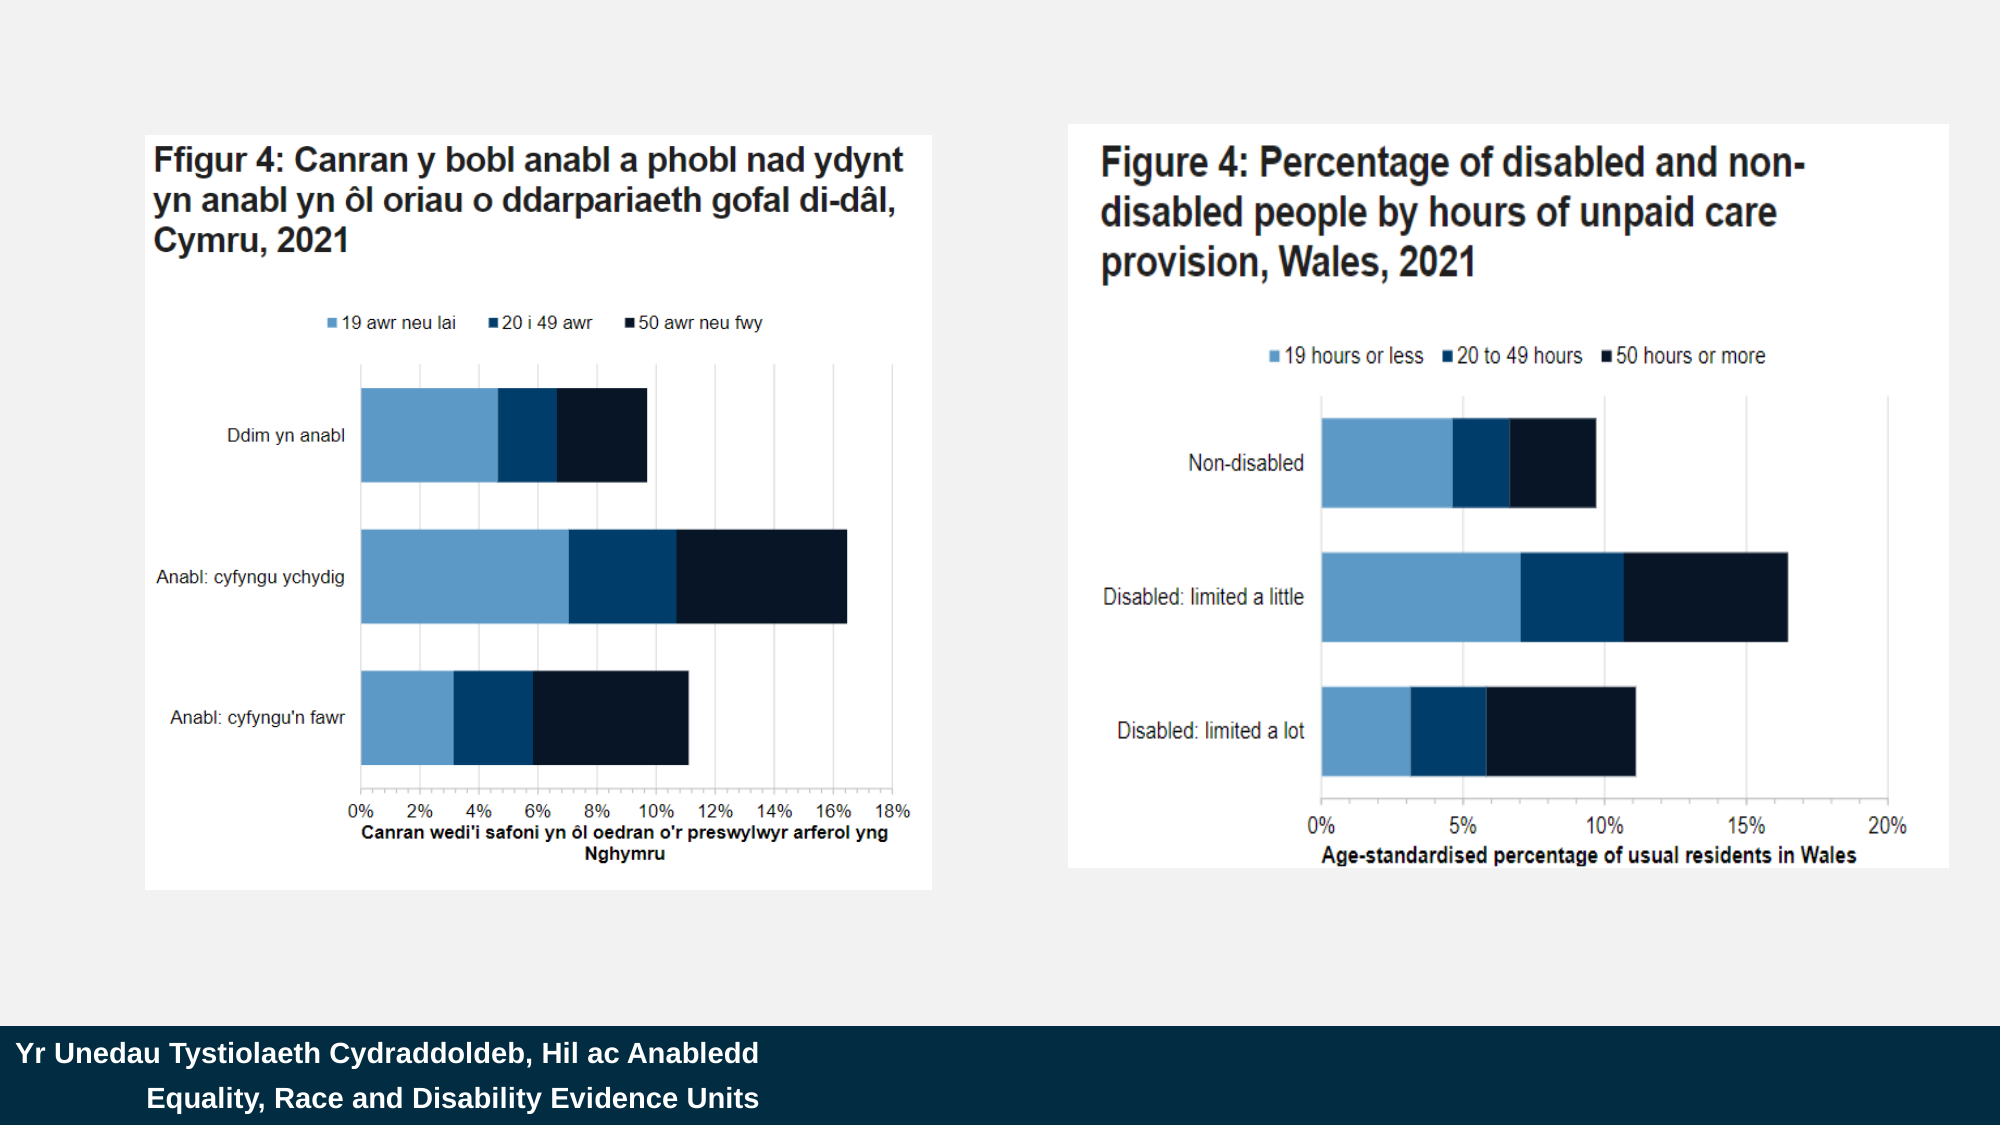

Yr Unedau Tystiolaeth Cydraddoldeb, Hil ac Anabledd
Equality, Race and Disability Evidence Units